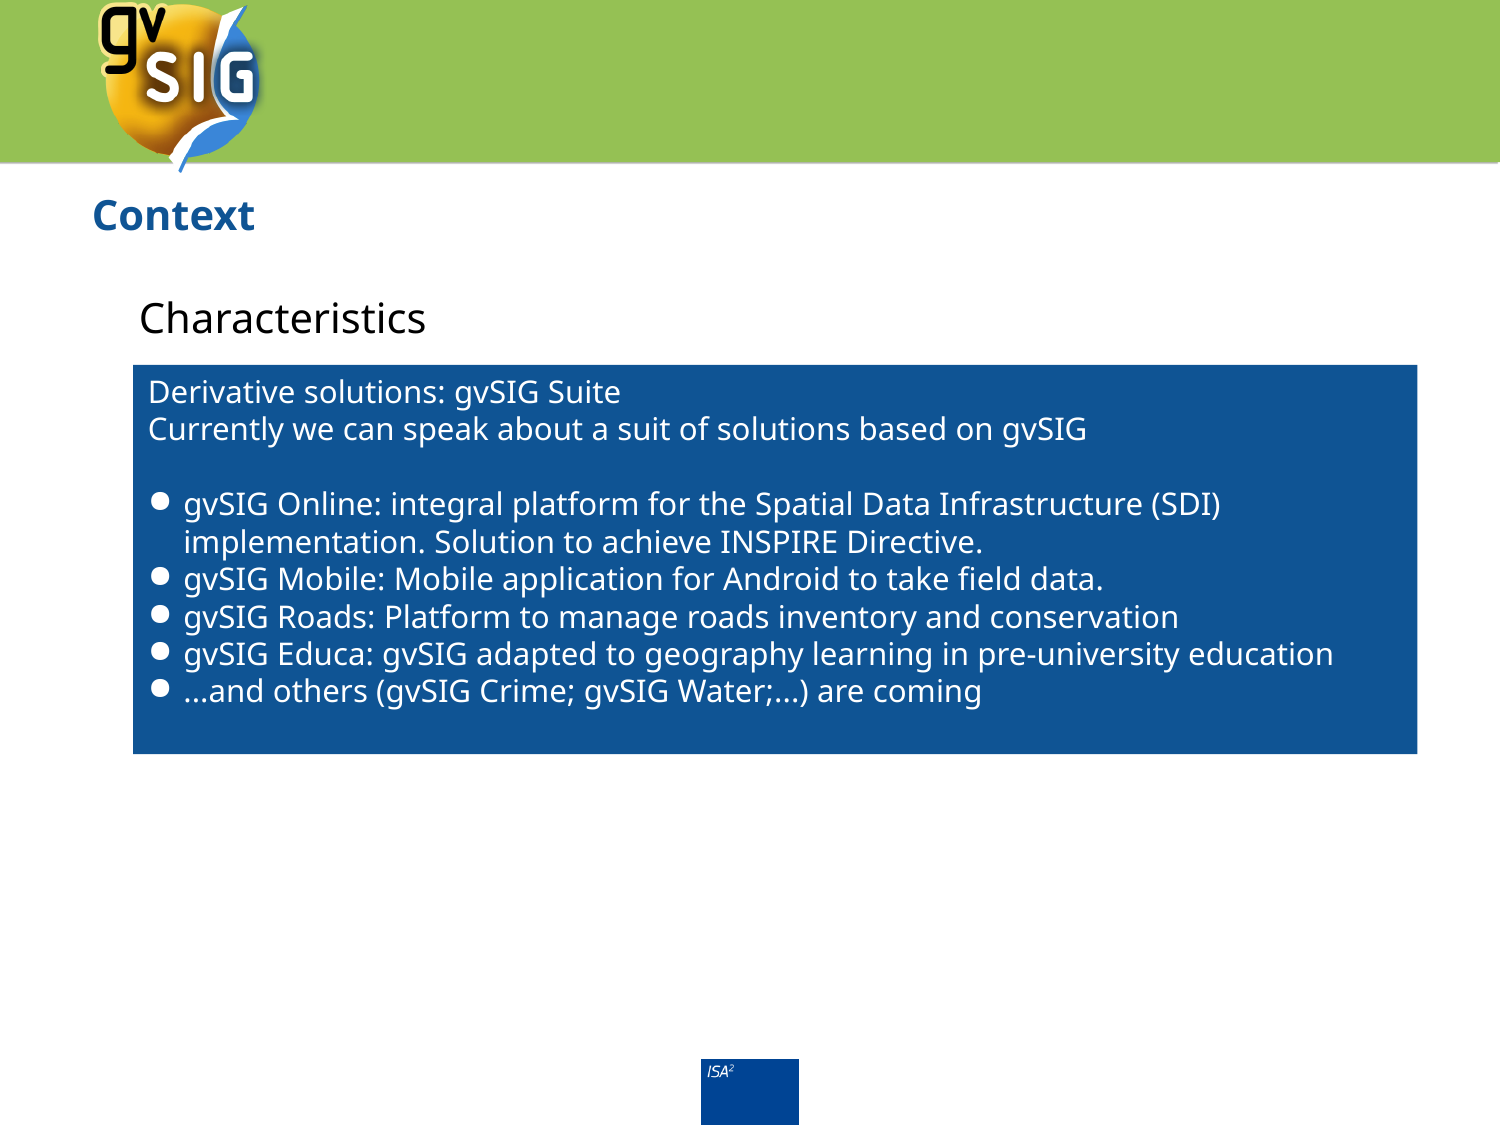

# Context
Characteristics
Derivative solutions: gvSIG Suite
Currently we can speak about a suit of solutions based on gvSIG
gvSIG Online: integral platform for the Spatial Data Infrastructure (SDI) implementation. Solution to achieve INSPIRE Directive.
gvSIG Mobile: Mobile application for Android to take field data.
gvSIG Roads: Platform to manage roads inventory and conservation
gvSIG Educa: gvSIG adapted to geography learning in pre-university education
...and others (gvSIG Crime; gvSIG Water;...) are coming